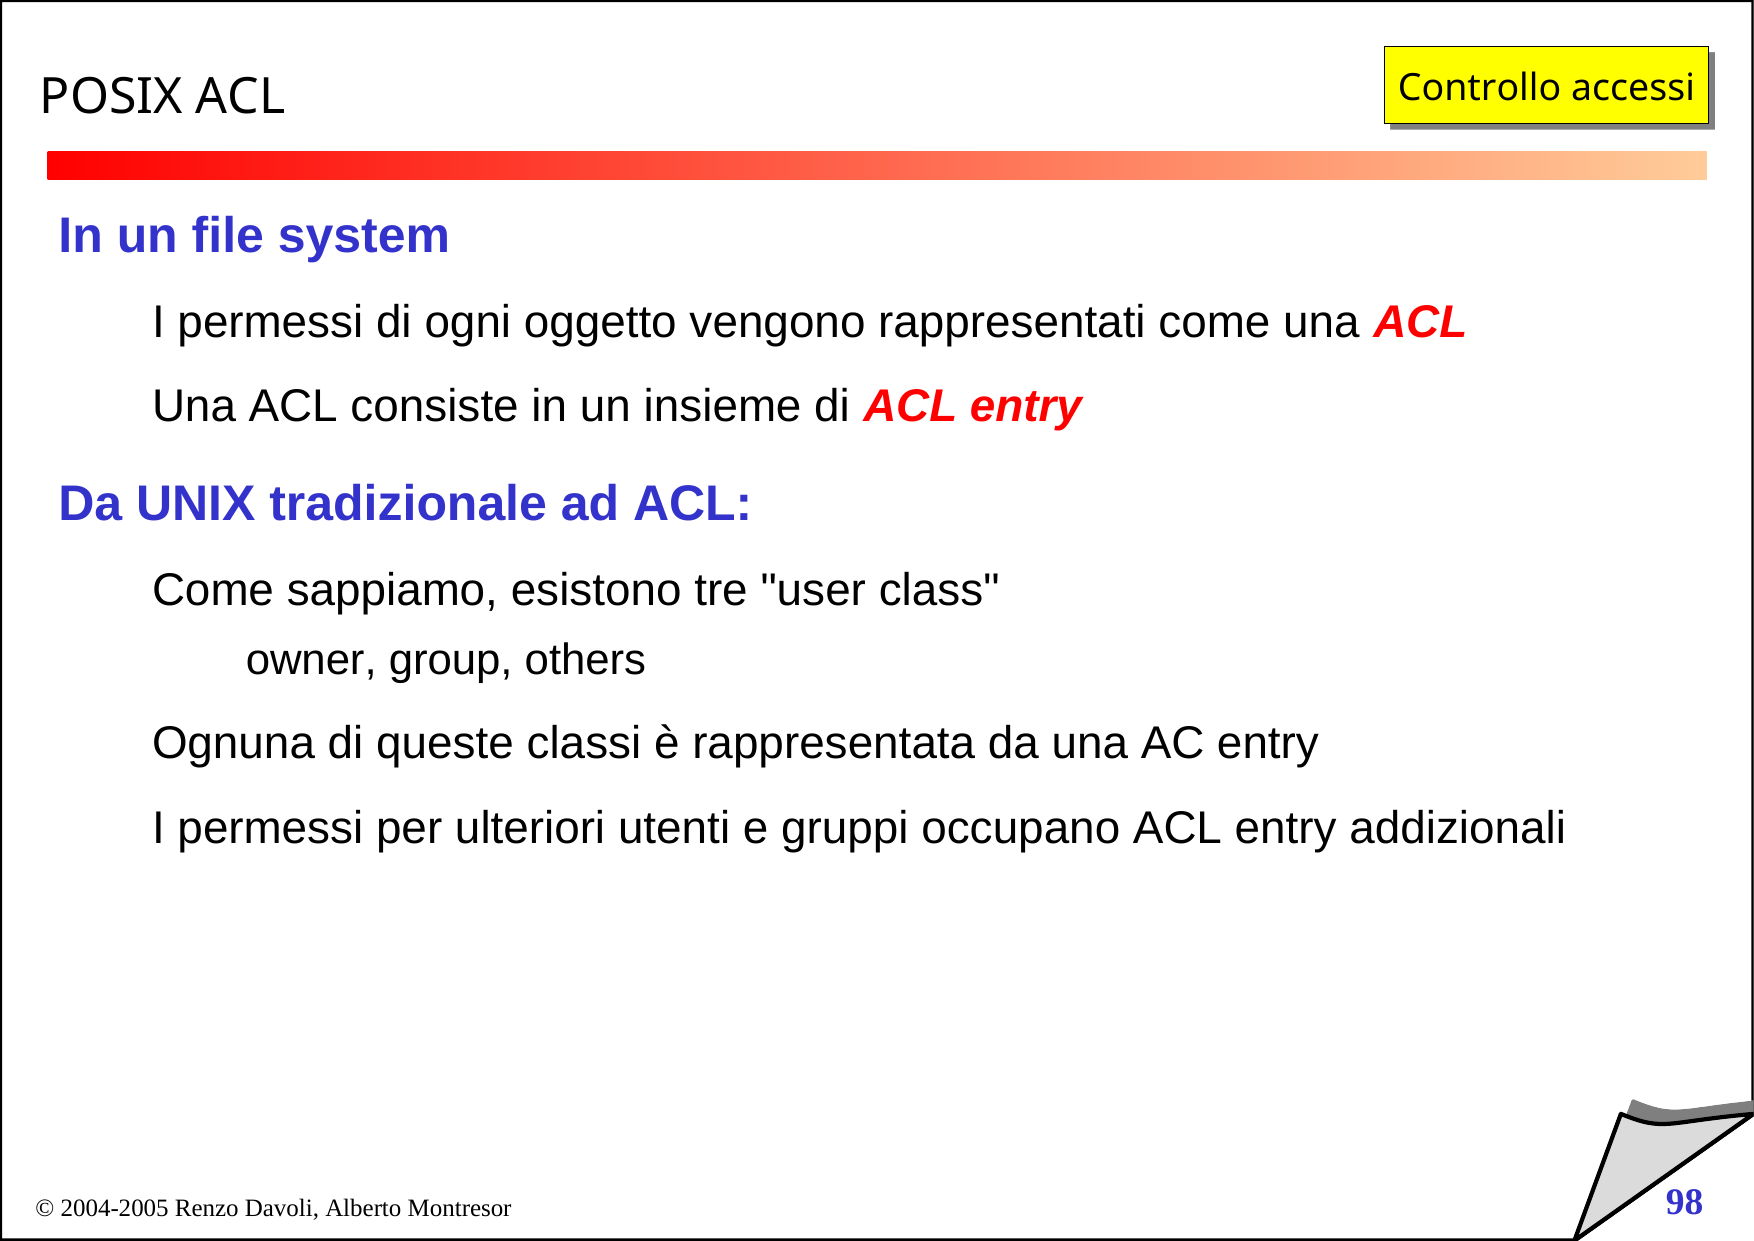

Controllo accessi
# POSIX ACL
In un file system
I permessi di ogni oggetto vengono rappresentati come una ACL
Una ACL consiste in un insieme di ACL entry
Da UNIX tradizionale ad ACL:
Come sappiamo, esistono tre "user class"
owner, group, others
Ognuna di queste classi è rappresentata da una AC entry
I permessi per ulteriori utenti e gruppi occupano ACL entry addizionali